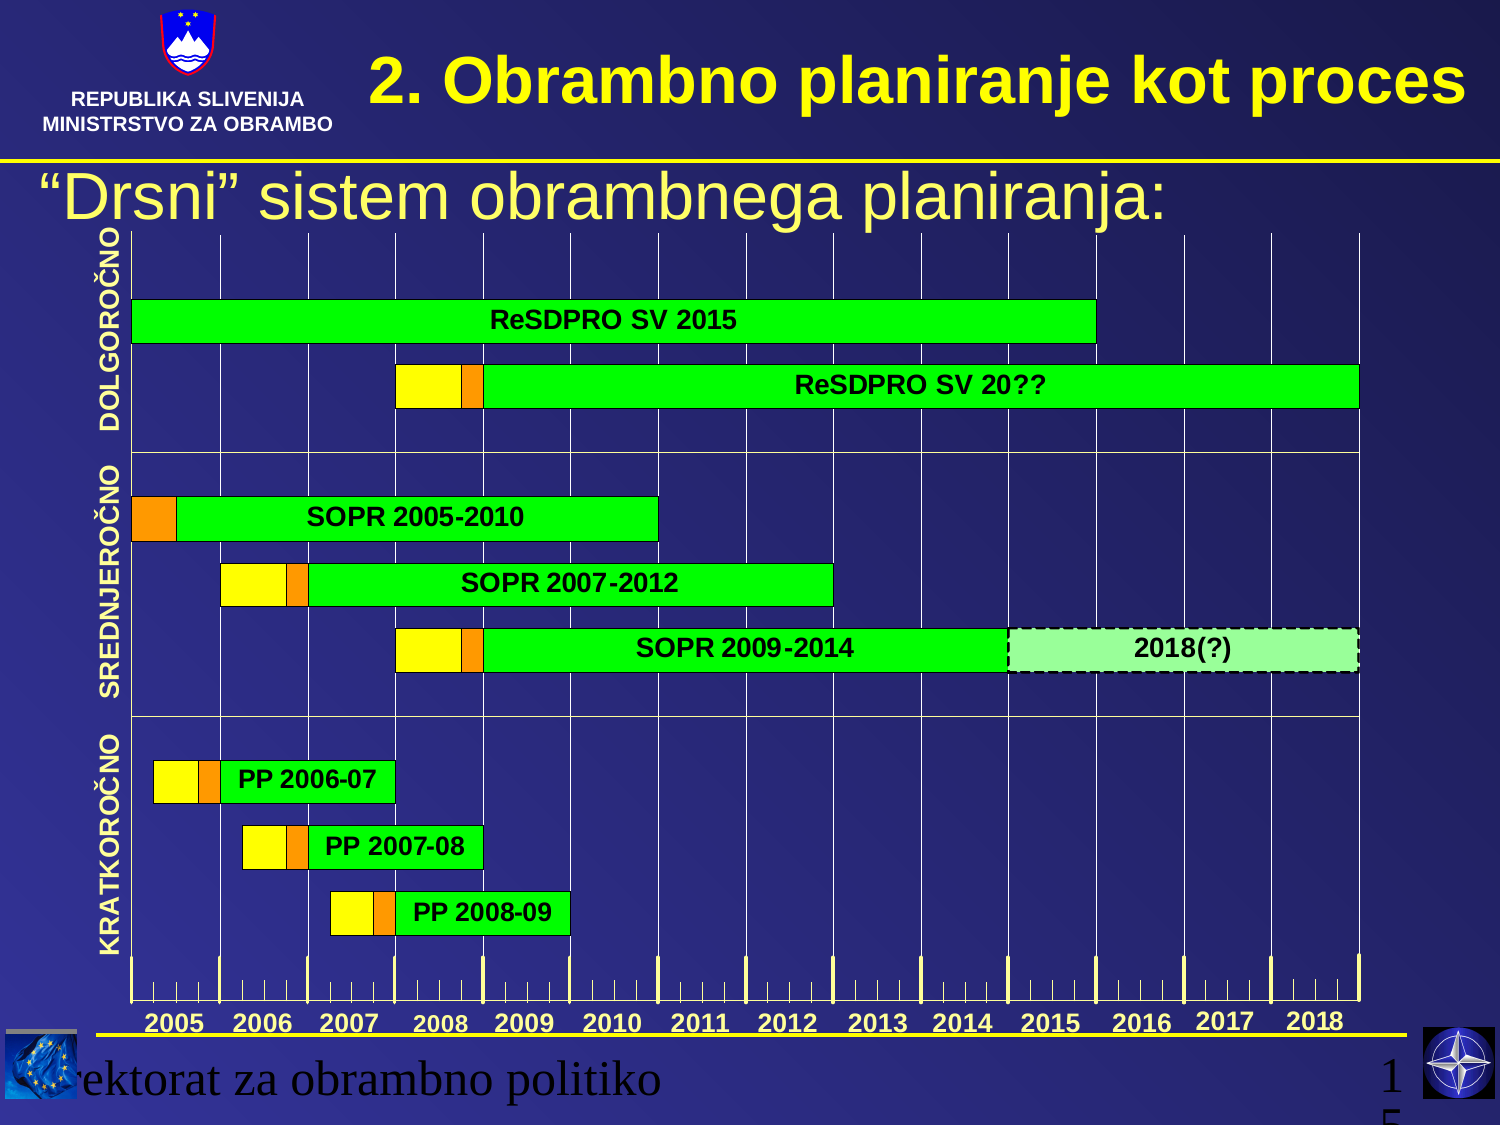

# 2. Obrambno planiranje kot proces
“Drsni” sistem obrambnega planiranja:
15
Direktorat za obrambno politiko